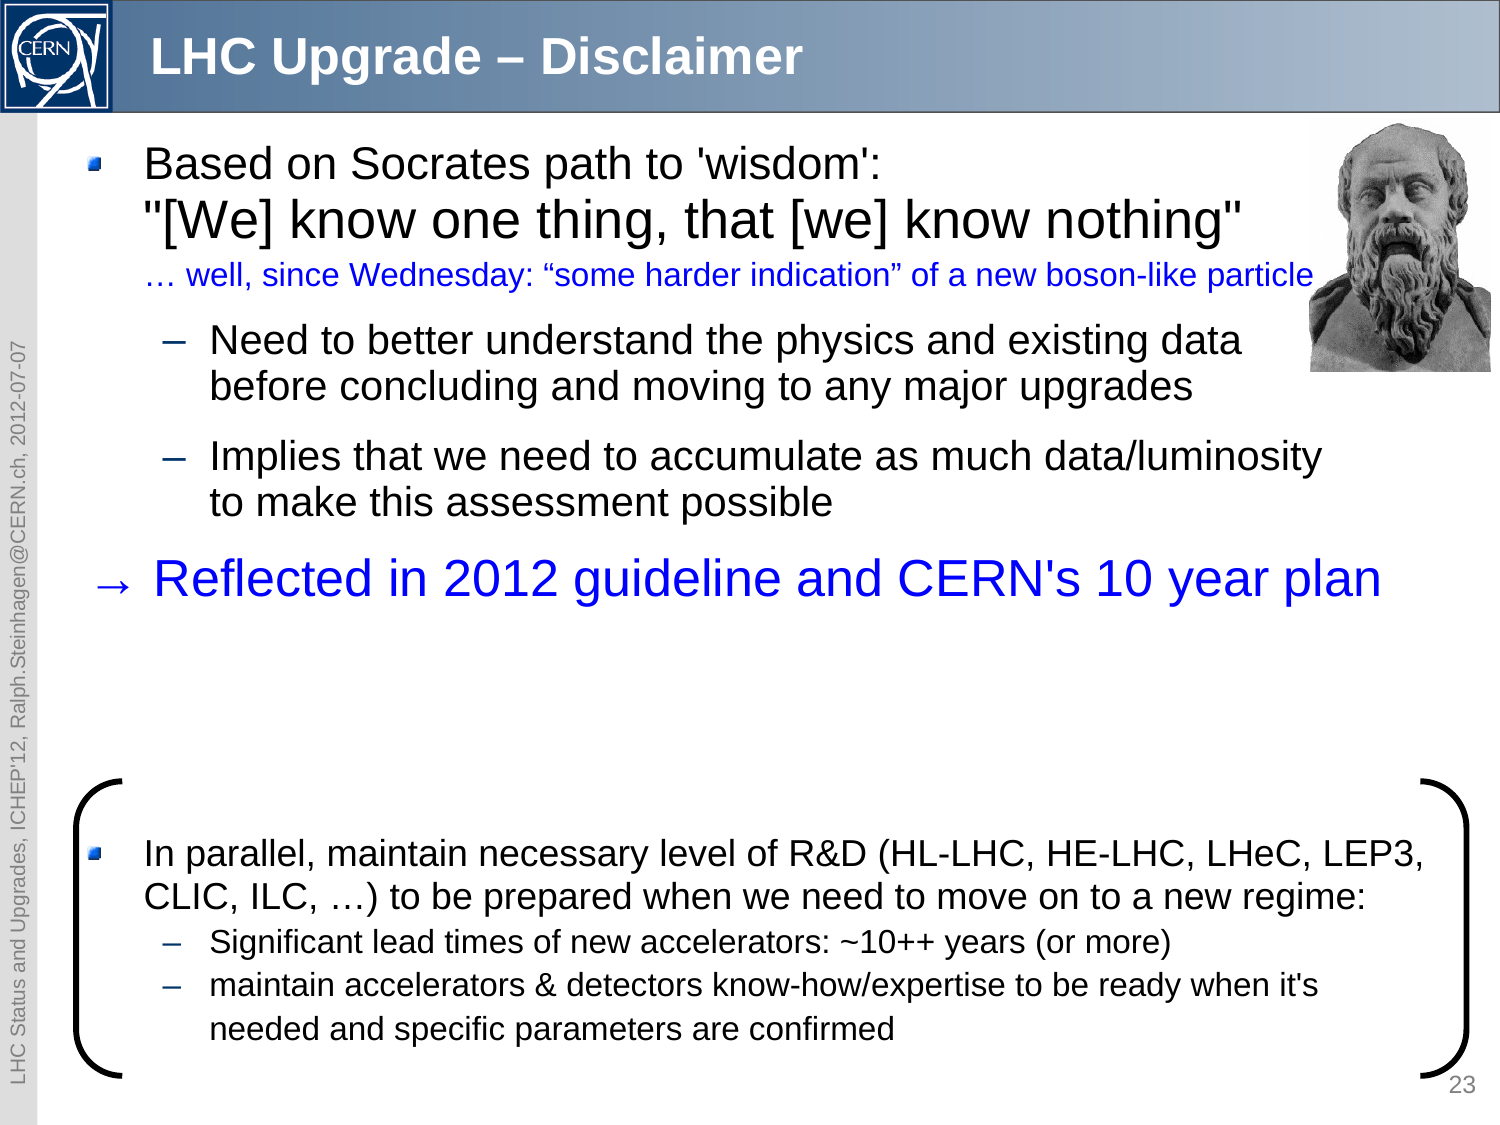

# LHC Upgrade – Disclaimer
Based on Socrates path to 'wisdom':	 			"[We] know one thing, that [we] know nothing" 		… well, since Wednesday: “some harder indication” of a new boson-like particle
Need to better understand the physics and existing data 		before concluding and moving to any major upgrades
Implies that we need to accumulate as much data/luminosity 	to make this assessment possible
→ Reflected in 2012 guideline and CERN's 10 year plan
In parallel, maintain necessary level of R&D (HL-LHC, HE-LHC, LHeC, LEP3, CLIC, ILC, …) to be prepared when we need to move on to a new regime:
Significant lead times of new accelerators: ~10++ years (or more)
maintain accelerators & detectors know-how/expertise to be ready when it's needed and specific parameters are confirmed